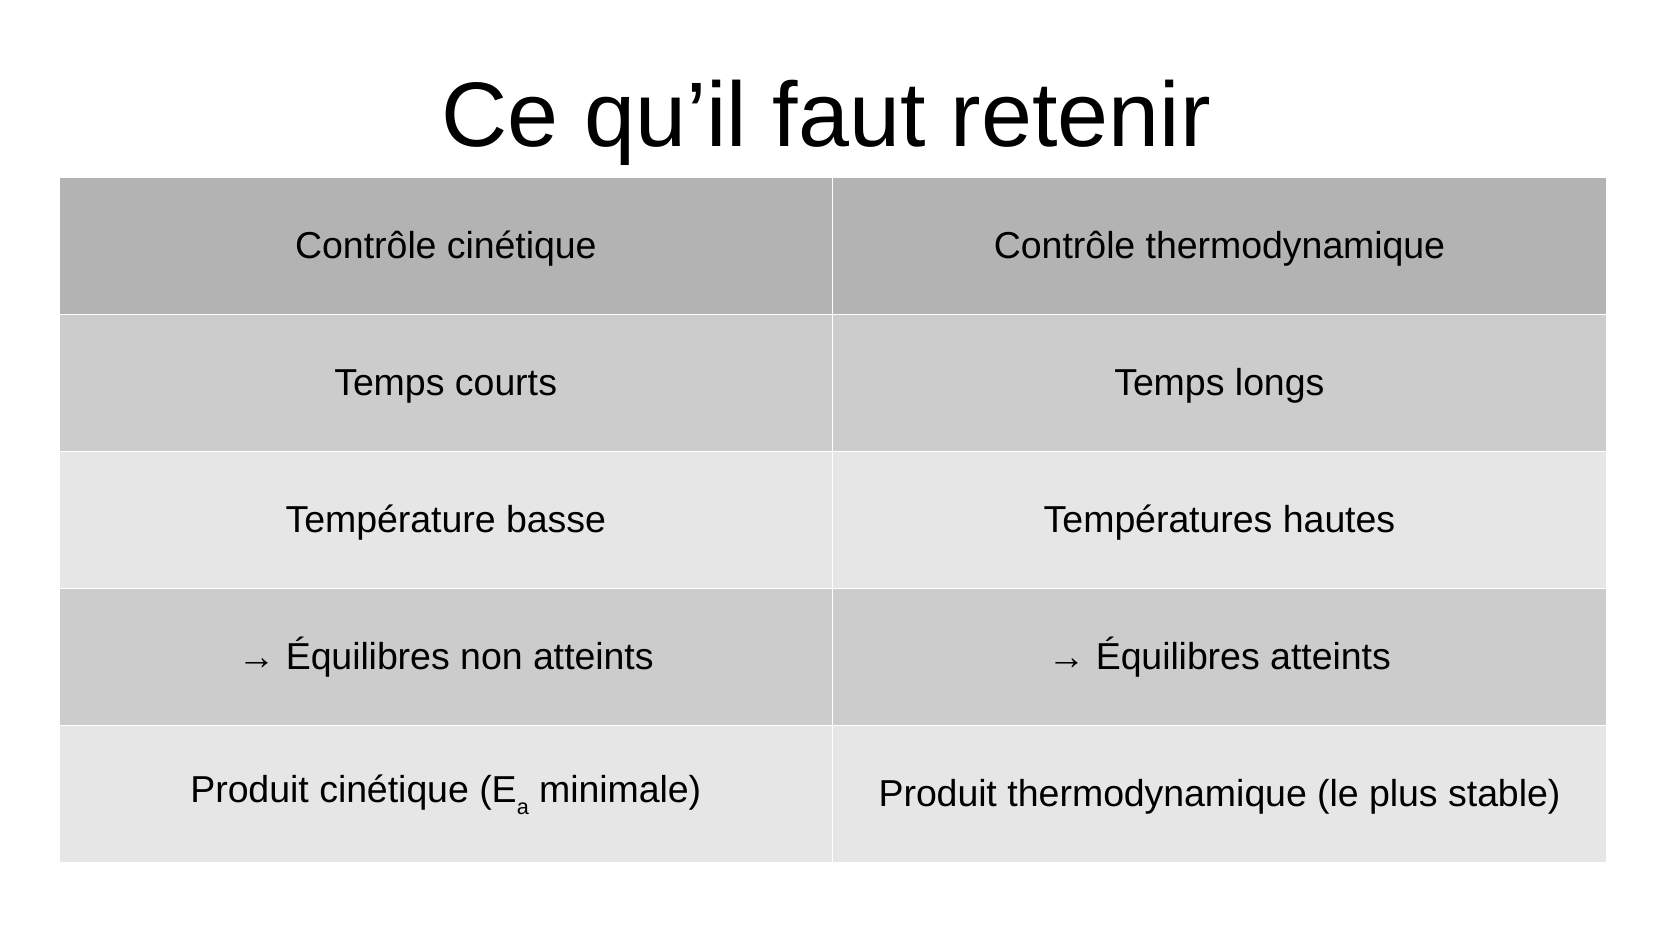

# Ce qu’il faut retenir
| Contrôle cinétique | Contrôle thermodynamique |
| --- | --- |
| Temps courts | Temps longs |
| Température basse | Températures hautes |
| → Équilibres non atteints | → Équilibres atteints |
| Produit cinétique (Ea minimale) | Produit thermodynamique (le plus stable) |